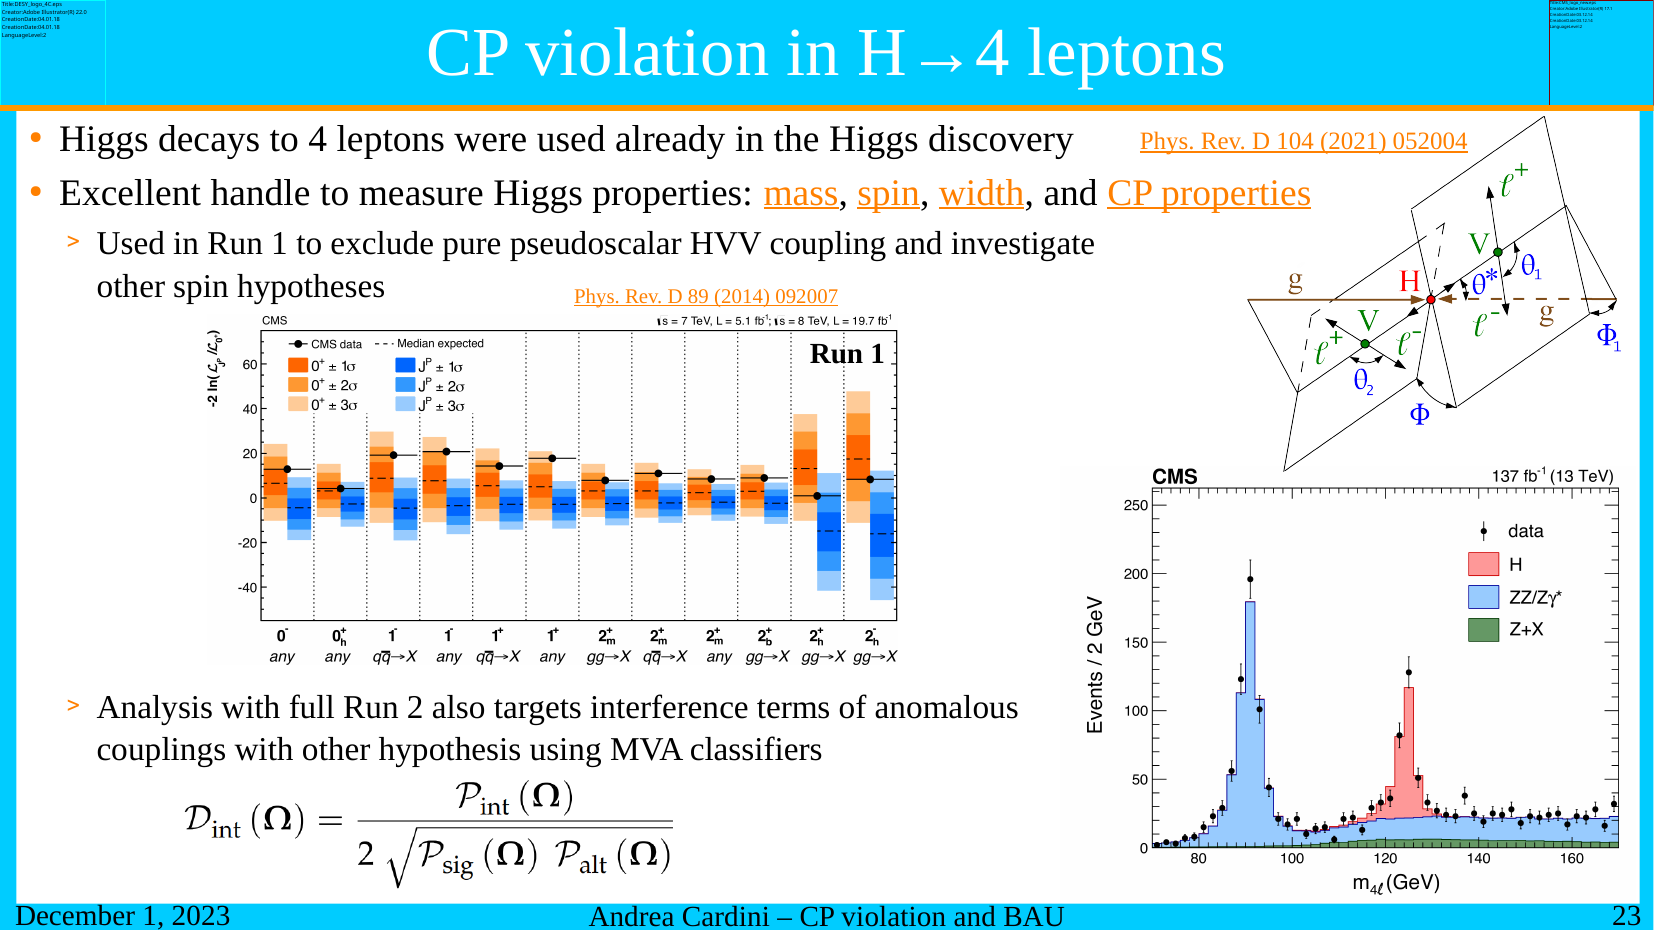

# CP violation in H→4 leptons
Higgs decays to 4 leptons were used already in the Higgs discovery
Excellent handle to measure Higgs properties: mass, spin, width, and CP properties
Used in Run 1 to exclude pure pseudoscalar HVV coupling and investigate
other spin hypotheses
Analysis with full Run 2 also targets interference terms of anomalous
couplings with other hypothesis using MVA classifiers
Phys. Rev. D 104 (2021) 052004
Phys. Rev. D 89 (2014) 092007
Run 1
23